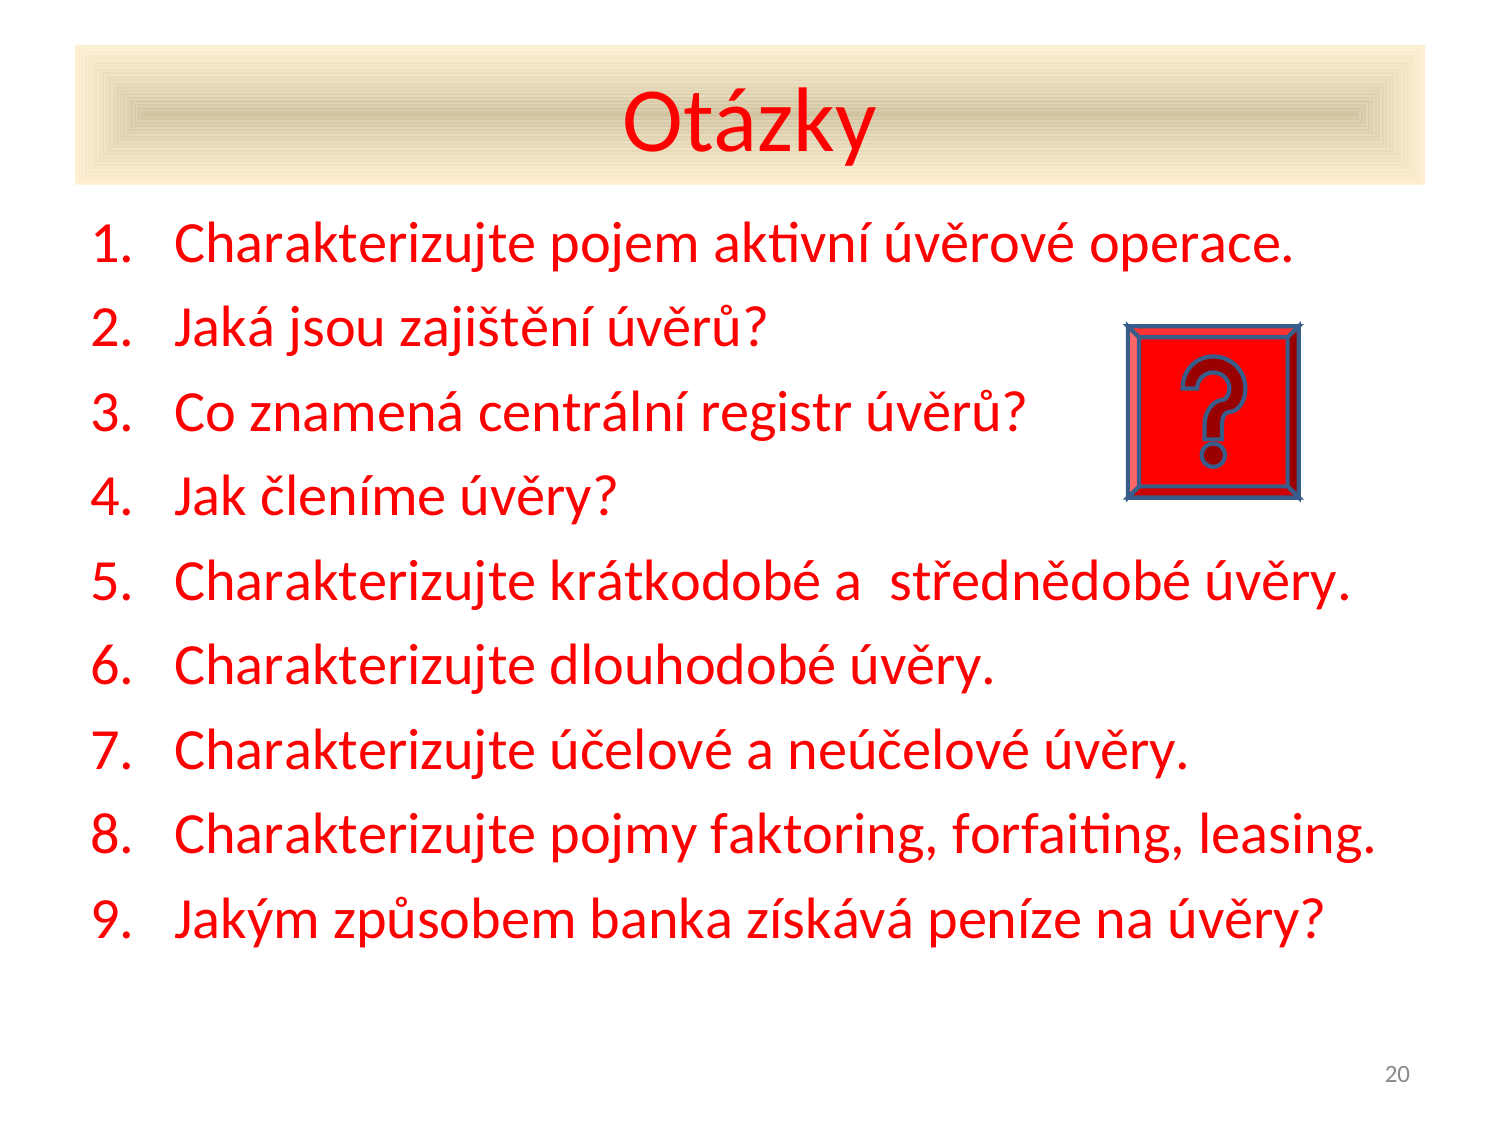

# Otázky
Charakterizujte pojem aktivní úvěrové operace.
Jaká jsou zajištění úvěrů?
Co znamená centrální registr úvěrů?
Jak členíme úvěry?
Charakterizujte krátkodobé a střednědobé úvěry.
Charakterizujte dlouhodobé úvěry.
Charakterizujte účelové a neúčelové úvěry.
Charakterizujte pojmy faktoring, forfaiting, leasing.
Jakým způsobem banka získává peníze na úvěry?